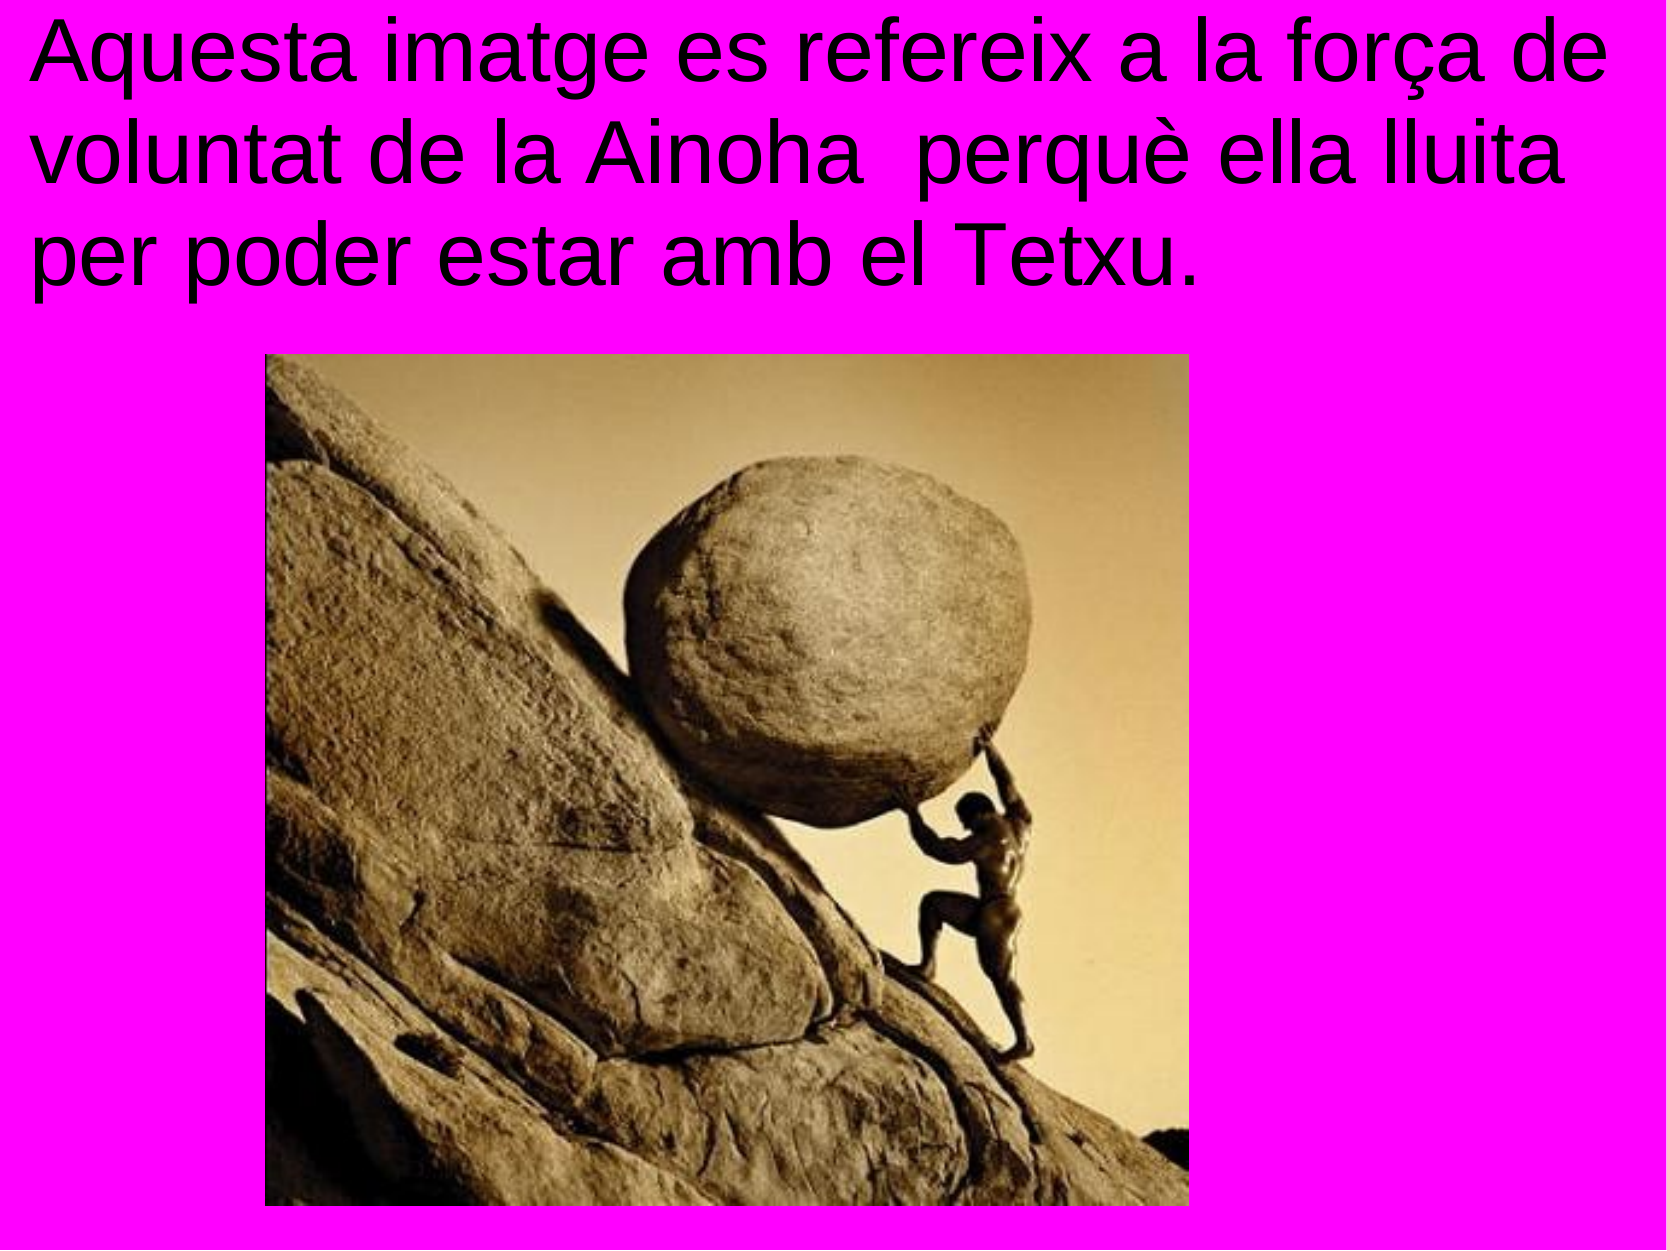

# Aquesta imatge es refereix a la força de voluntat de la Ainoha  perquè ella lluita per poder estar amb el Tetxu.